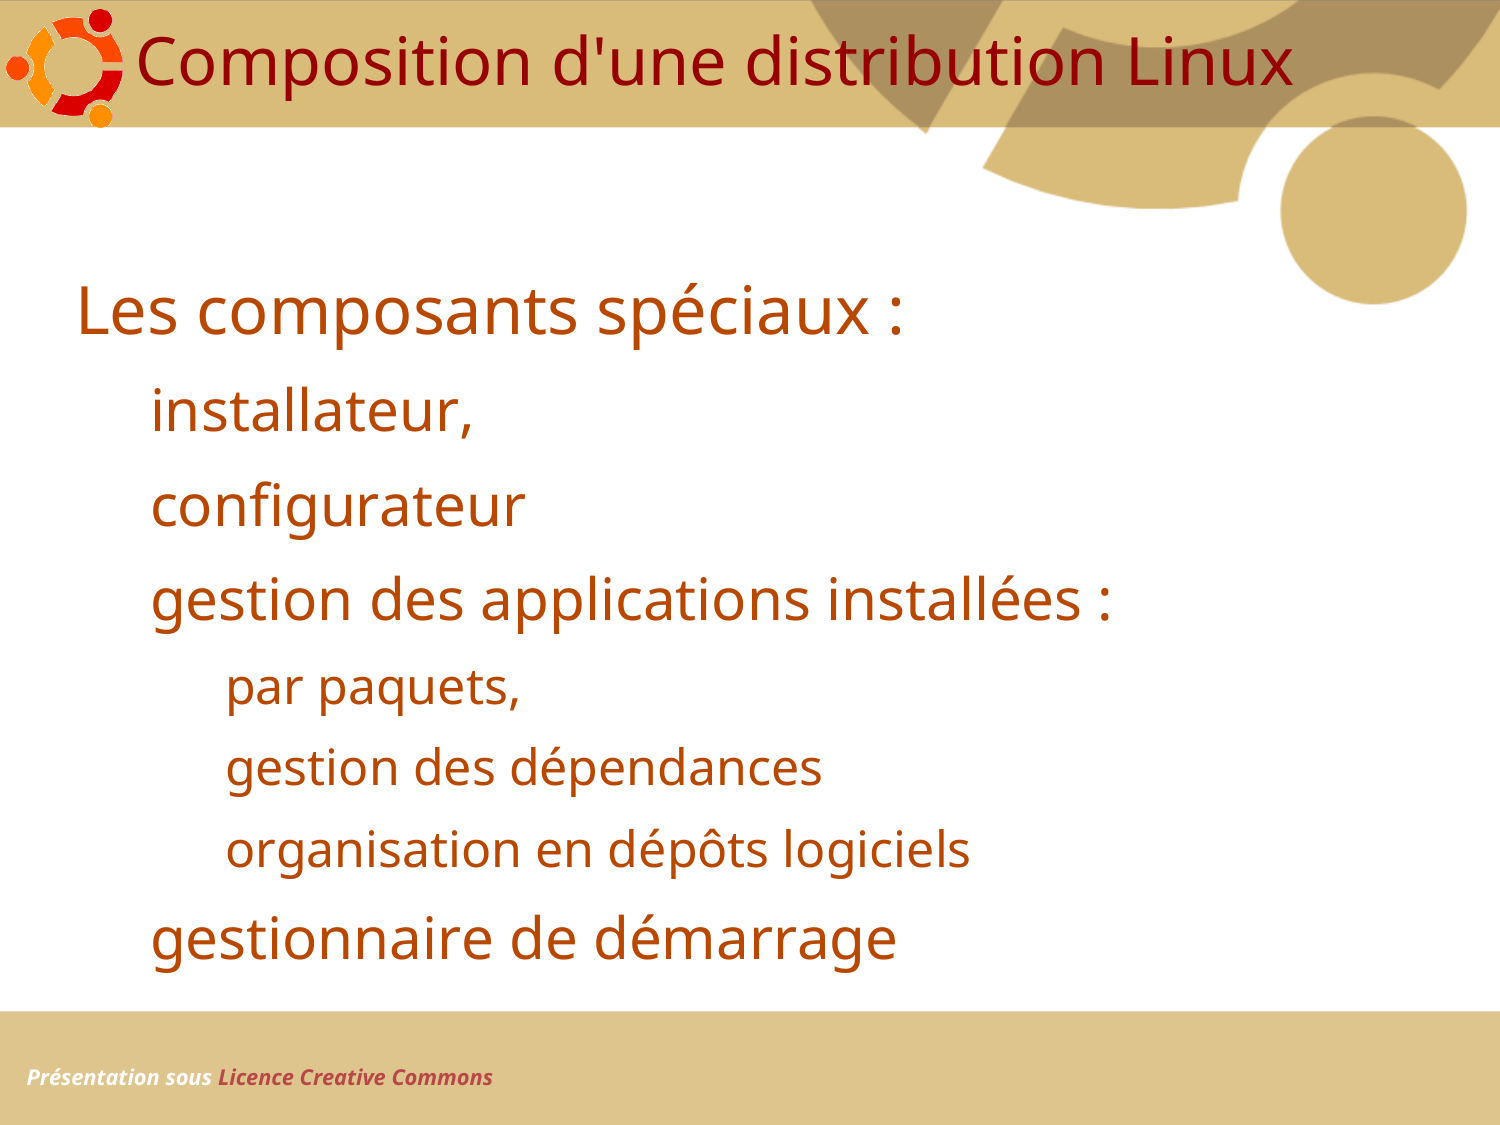

# Composition d'une distribution Linux
Les composants spéciaux :
installateur,
configurateur
gestion des applications installées :
par paquets,
gestion des dépendances
organisation en dépôts logiciels
gestionnaire de démarrage